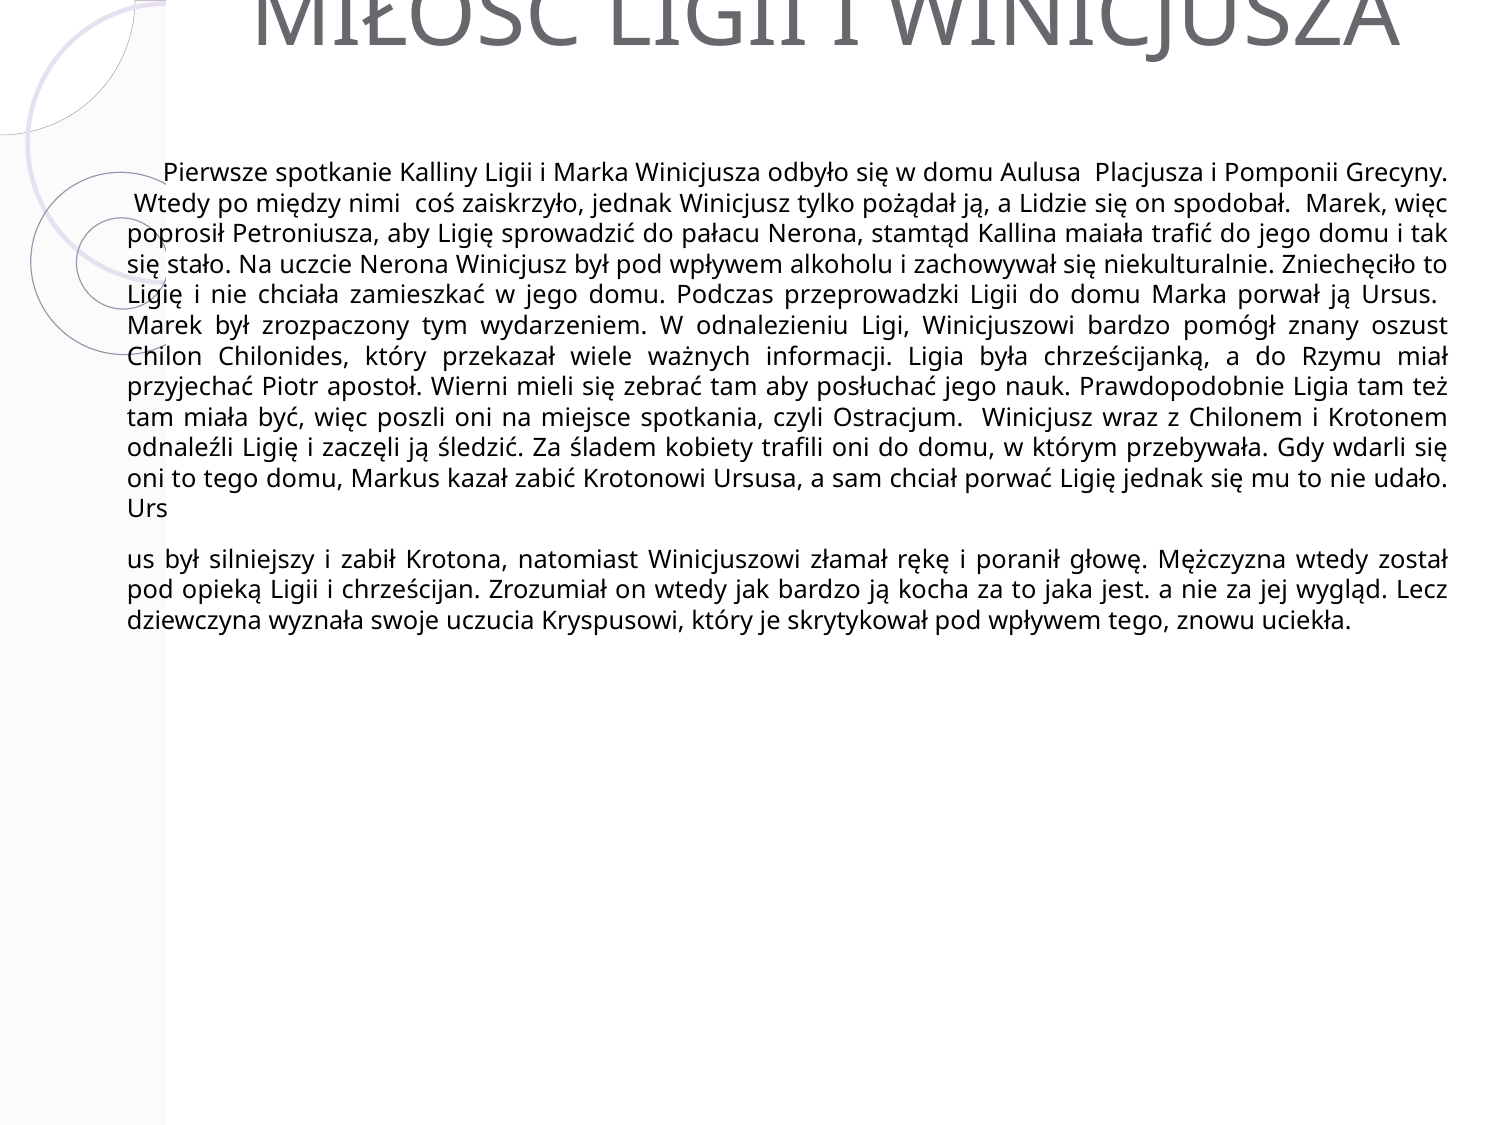

# MIŁOŚĆ LIGII I WINICJUSZA
 Pierwsze spotkanie Kalliny Ligii i Marka Winicjusza odbyło się w domu Aulusa Placjusza i Pomponii Grecyny. Wtedy po między nimi coś zaiskrzyło, jednak Winicjusz tylko pożądał ją, a Lidzie się on spodobał. Marek, więc poprosił Petroniusza, aby Ligię sprowadzić do pałacu Nerona, stamtąd Kallina maiała trafić do jego domu i tak się stało. Na uczcie Nerona Winicjusz był pod wpływem alkoholu i zachowywał się niekulturalnie. Zniechęciło to Ligię i nie chciała zamieszkać w jego domu. Podczas przeprowadzki Ligii do domu Marka porwał ją Ursus. Marek był zrozpaczony tym wydarzeniem. W odnalezieniu Ligi, Winicjuszowi bardzo pomógł znany oszust Chilon Chilonides, który przekazał wiele ważnych informacji. Ligia była chrześcijanką, a do Rzymu miał przyjechać Piotr apostoł. Wierni mieli się zebrać tam aby posłuchać jego nauk. Prawdopodobnie Ligia tam też tam miała być, więc poszli oni na miejsce spotkania, czyli Ostracjum. Winicjusz wraz z Chilonem i Krotonem odnaleźli Ligię i zaczęli ją śledzić. Za śladem kobiety trafili oni do domu, w którym przebywała. Gdy wdarli się oni to tego domu, Markus kazał zabić Krotonowi Ursusa, a sam chciał porwać Ligię jednak się mu to nie udało. Urs
us był silniejszy i zabił Krotona, natomiast Winicjuszowi złamał rękę i poranił głowę. Mężczyzna wtedy został pod opieką Ligii i chrześcijan. Zrozumiał on wtedy jak bardzo ją kocha za to jaka jest. a nie za jej wygląd. Lecz dziewczyna wyznała swoje uczucia Kryspusowi, który je skrytykował pod wpływem tego, znowu uciekła.